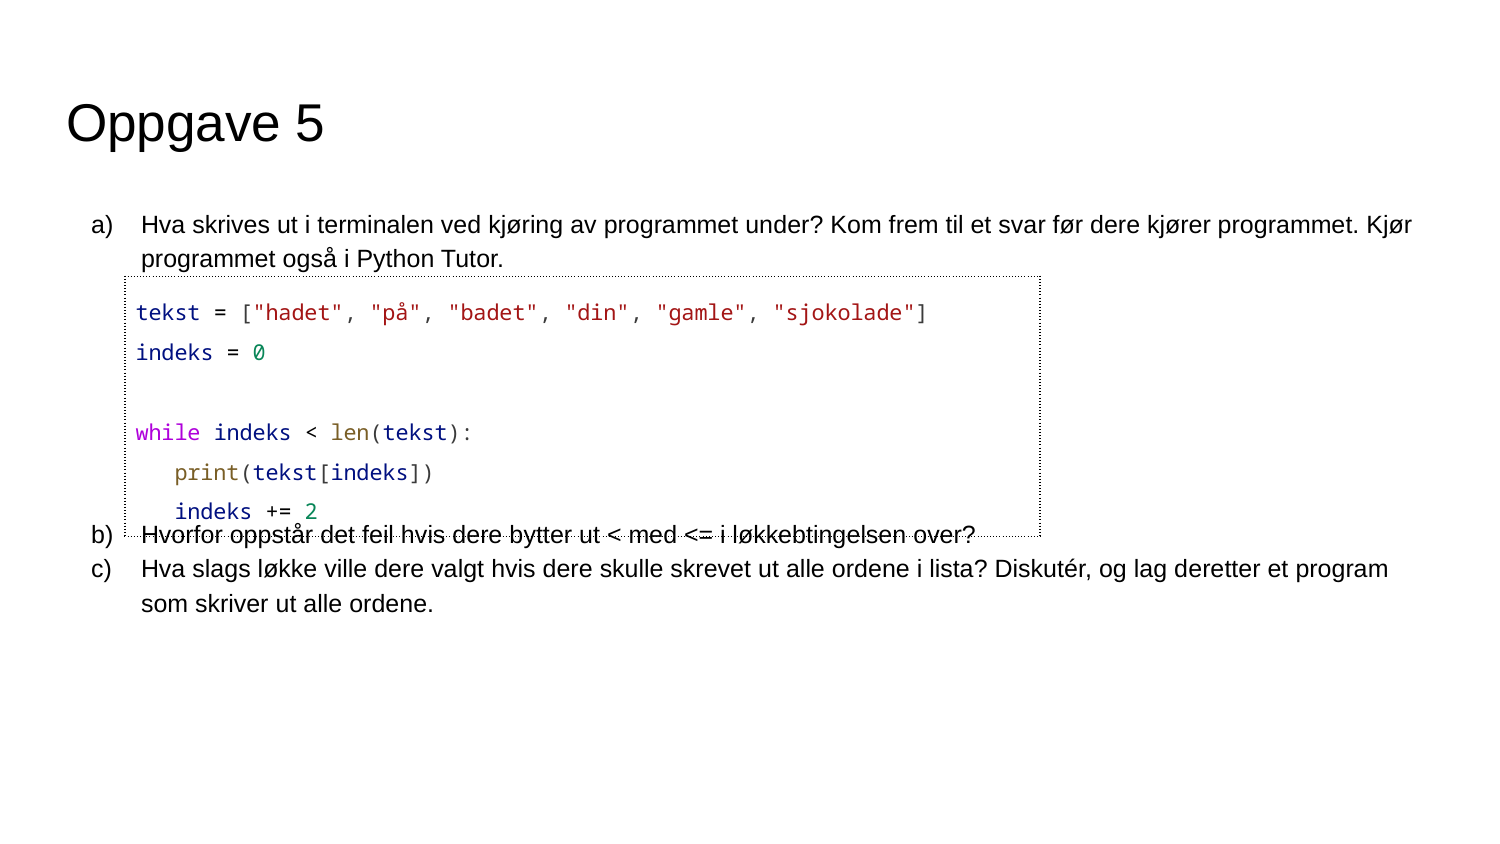

# Oppgave 5
Hva skrives ut i terminalen ved kjøring av programmet under? Kom frem til et svar før dere kjører programmet. Kjør programmet også i Python Tutor.
Hvorfor oppstår det feil hvis dere bytter ut < med <= i løkkebtingelsen over?
Hva slags løkke ville dere valgt hvis dere skulle skrevet ut alle ordene i lista? Diskutér, og lag deretter et program som skriver ut alle ordene.
| tekst = ["hadet", "på", "badet", "din", "gamle", "sjokolade"] indeks = 0 while indeks < len(tekst): print(tekst[indeks]) indeks += 2 |
| --- |